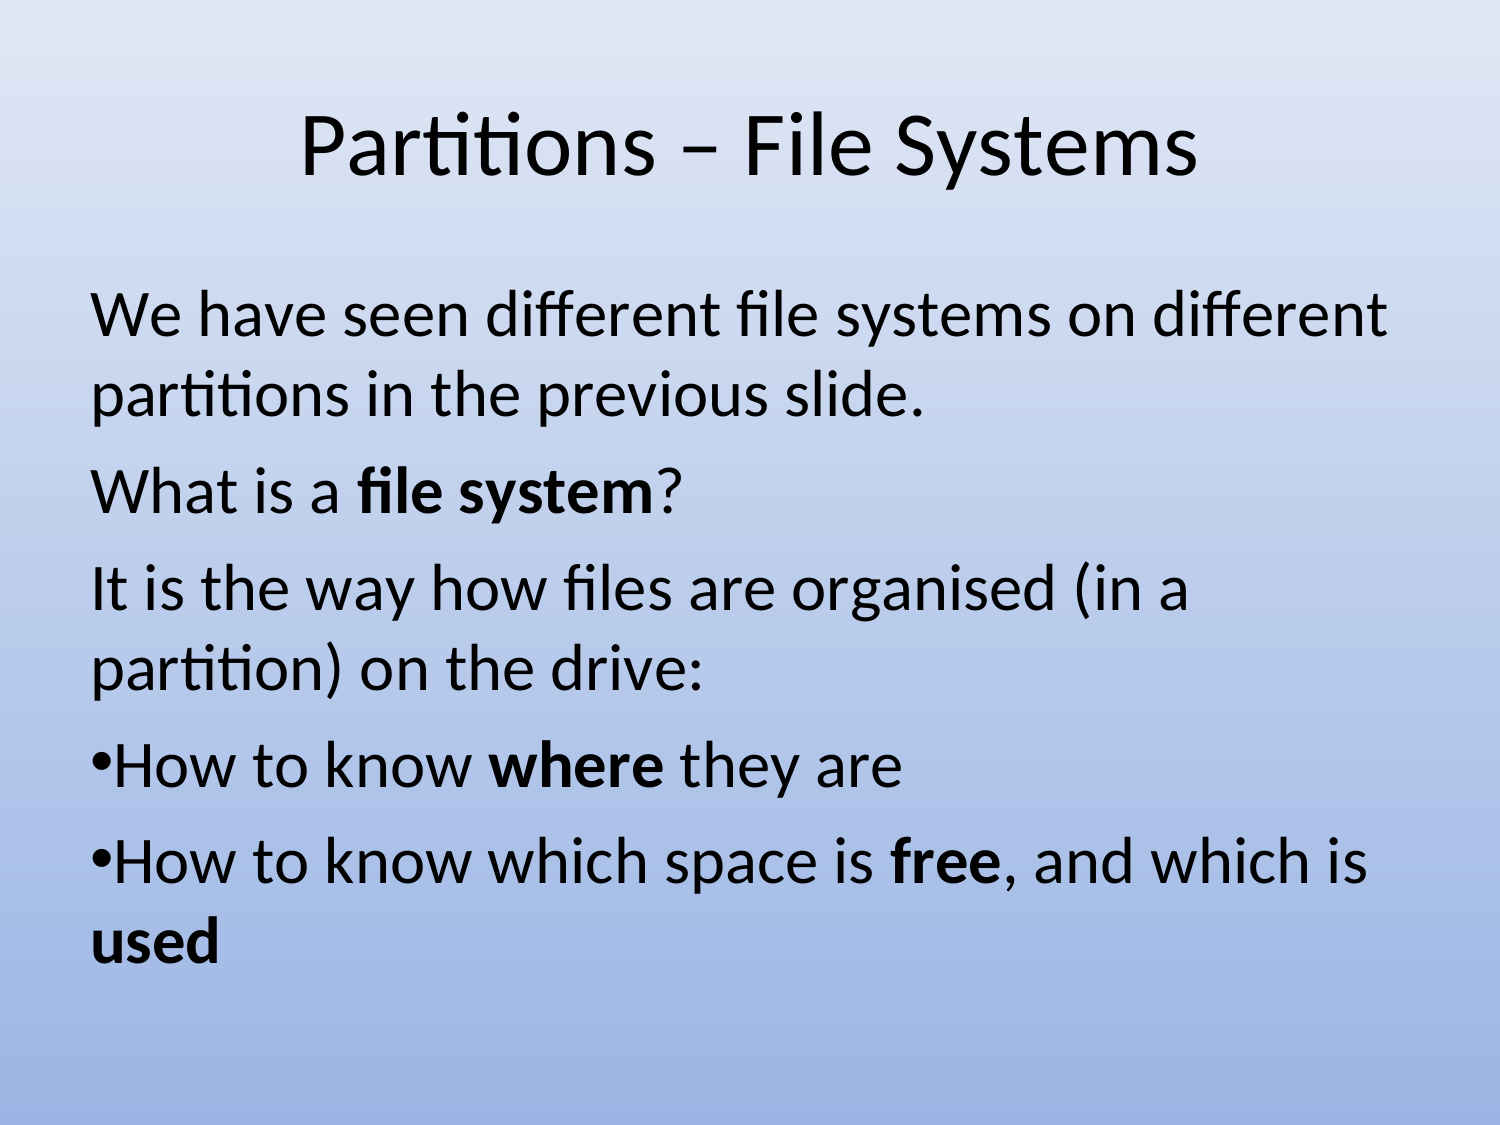

# Partitions – File Systems
We have seen different file systems on different partitions in the previous slide.
What is a file system?
It is the way how files are organised (in a partition) on the drive:
How to know where they are
How to know which space is free, and which is used